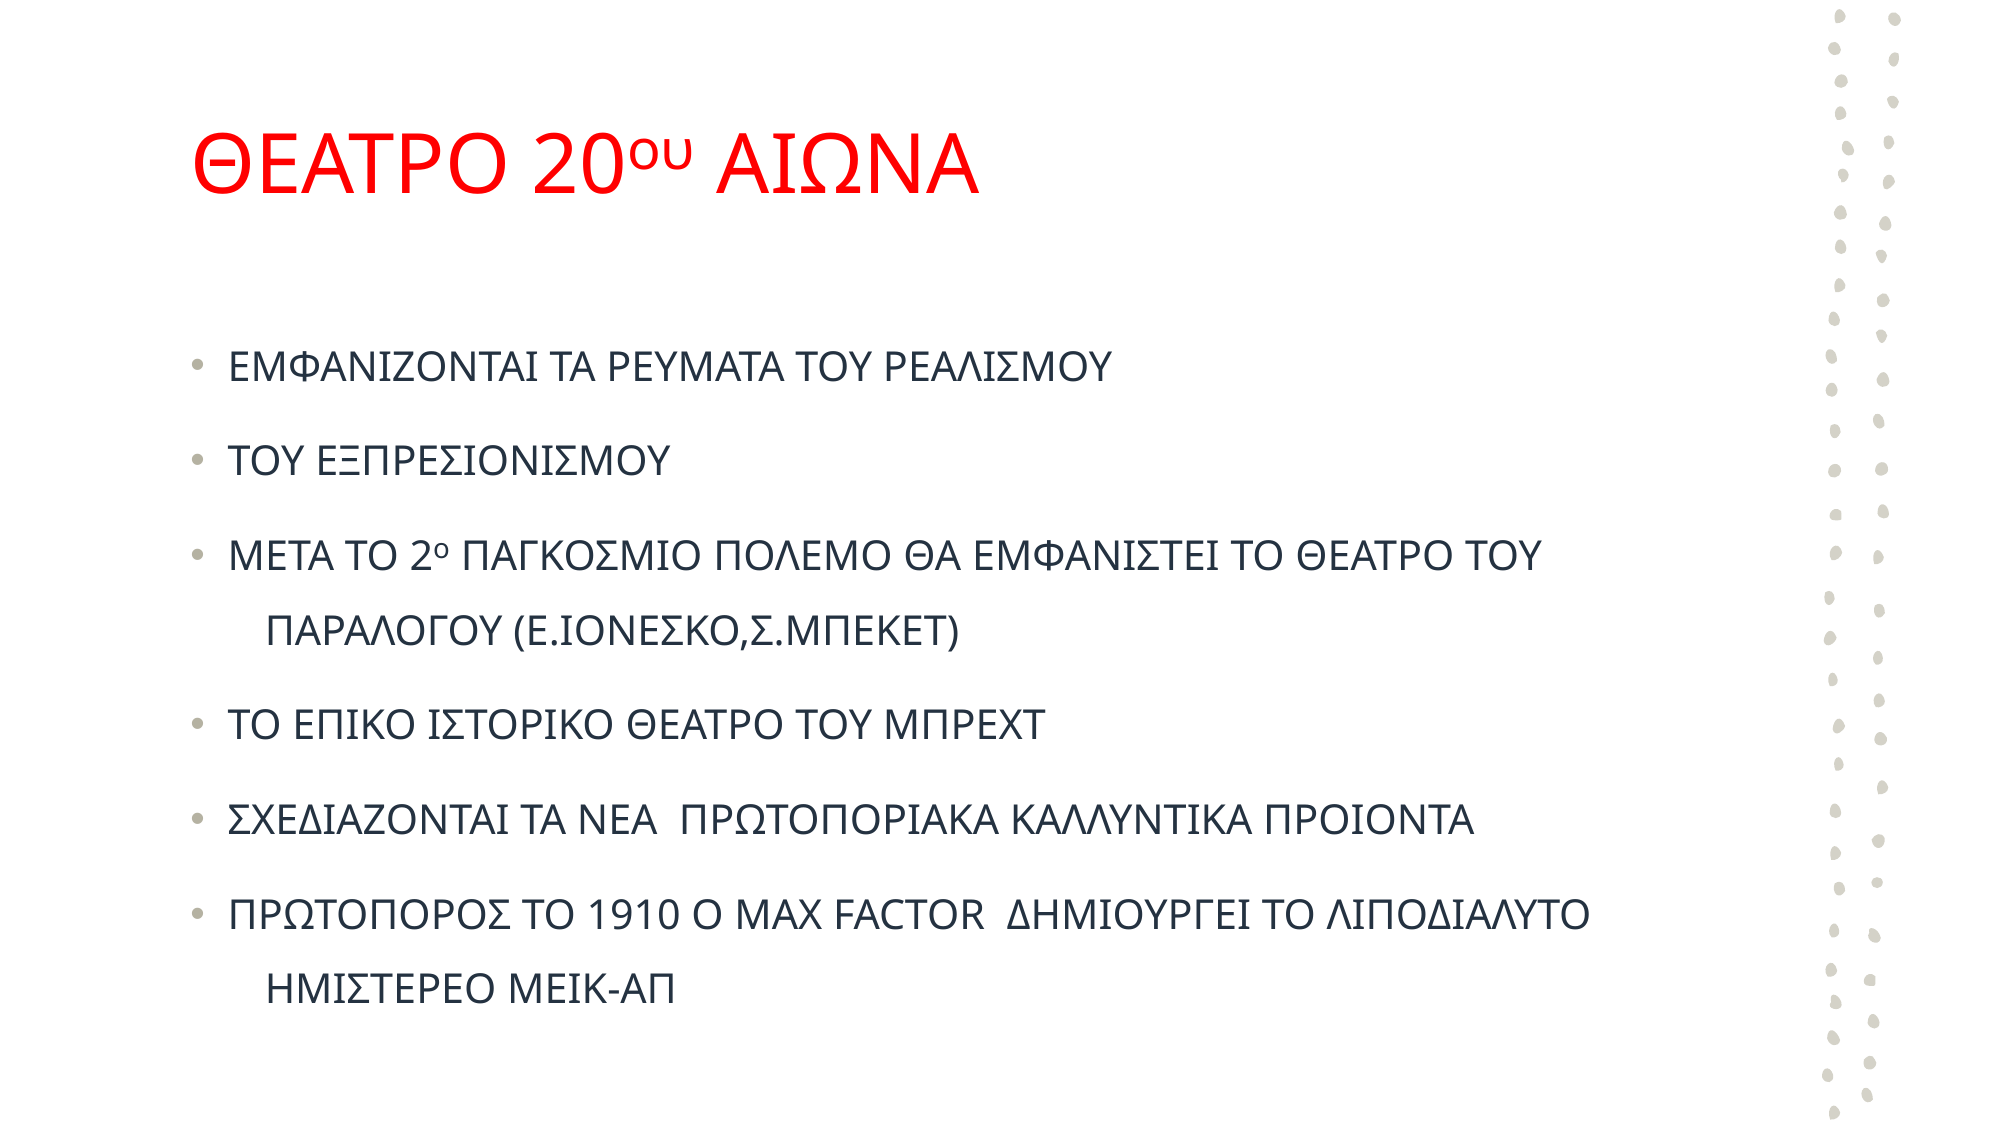

# ΘΕΑΤΡΟ 20ου ΑΙΩΝΑ
ΕΜΦΑΝΙΖΟΝΤΑΙ ΤΑ ΡΕΥΜΑΤΑ ΤΟΥ ΡΕΑΛΙΣΜΟΥ
ΤΟΥ ΕΞΠΡΕΣΙΟΝΙΣΜΟΥ
ΜΕΤΑ ΤΟ 2ο ΠΑΓΚΟΣΜΙΟ ΠΟΛΕΜΟ ΘΑ ΕΜΦΑΝΙΣΤΕΙ ΤΟ ΘΕΑΤΡΟ ΤΟΥ ΠΑΡΑΛΟΓΟΥ (Ε.ΙΟΝΕΣΚΟ,Σ.ΜΠΕΚΕΤ)
ΤΟ ΕΠΙΚΟ ΙΣΤΟΡΙΚΟ ΘΕΑΤΡΟ ΤΟΥ ΜΠΡΕΧΤ
ΣΧΕΔΙΑΖΟΝΤΑΙ ΤΑ ΝΕΑ ΠΡΩΤΟΠΟΡΙΑΚΑ ΚΑΛΛΥΝΤΙΚΑ ΠΡΟΙΟΝΤΑ
ΠΡΩΤΟΠΟΡΟΣ ΤΟ 1910 Ο MAX FACTOR ΔΗΜΙΟΥΡΓΕΙ ΤΟ ΛΙΠΟΔΙΑΛΥΤΟ ΗΜΙΣΤΕΡΕΟ ΜΕΙΚ-ΑΠ